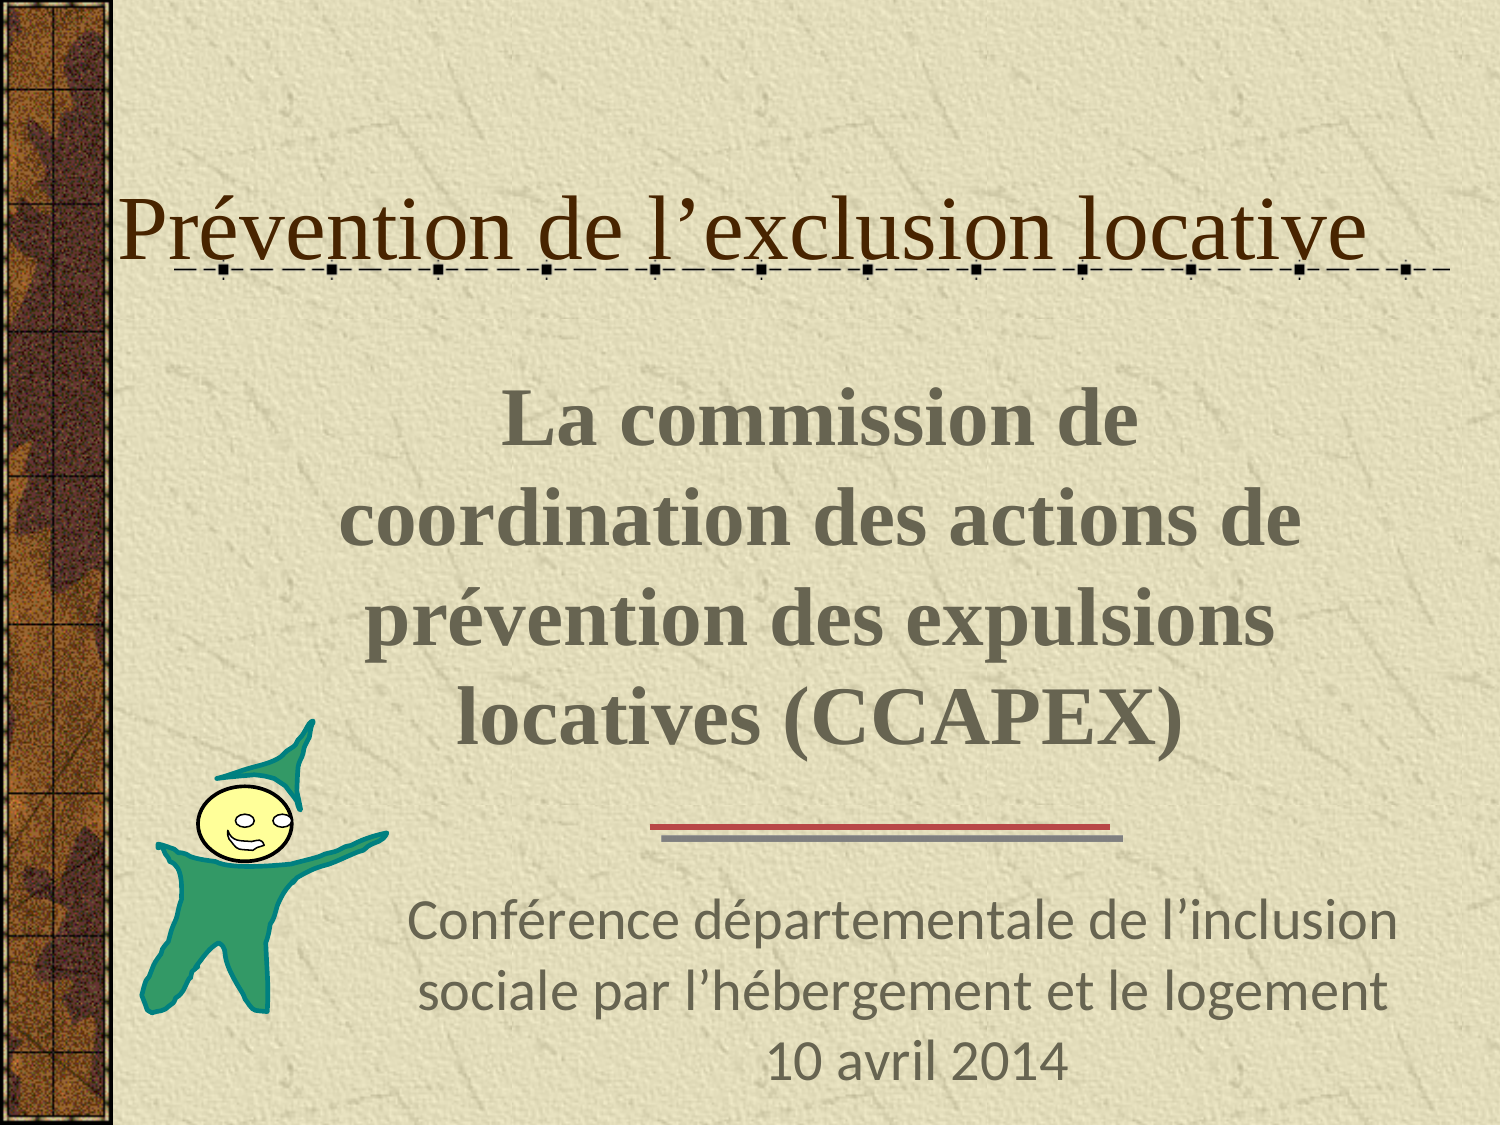

# Prévention de l’exclusion locative
La commission de coordination des actions de prévention des expulsions locatives (CCAPEX)
Conférence départementale de l’inclusion sociale par l’hébergement et le logement
 10 avril 2014